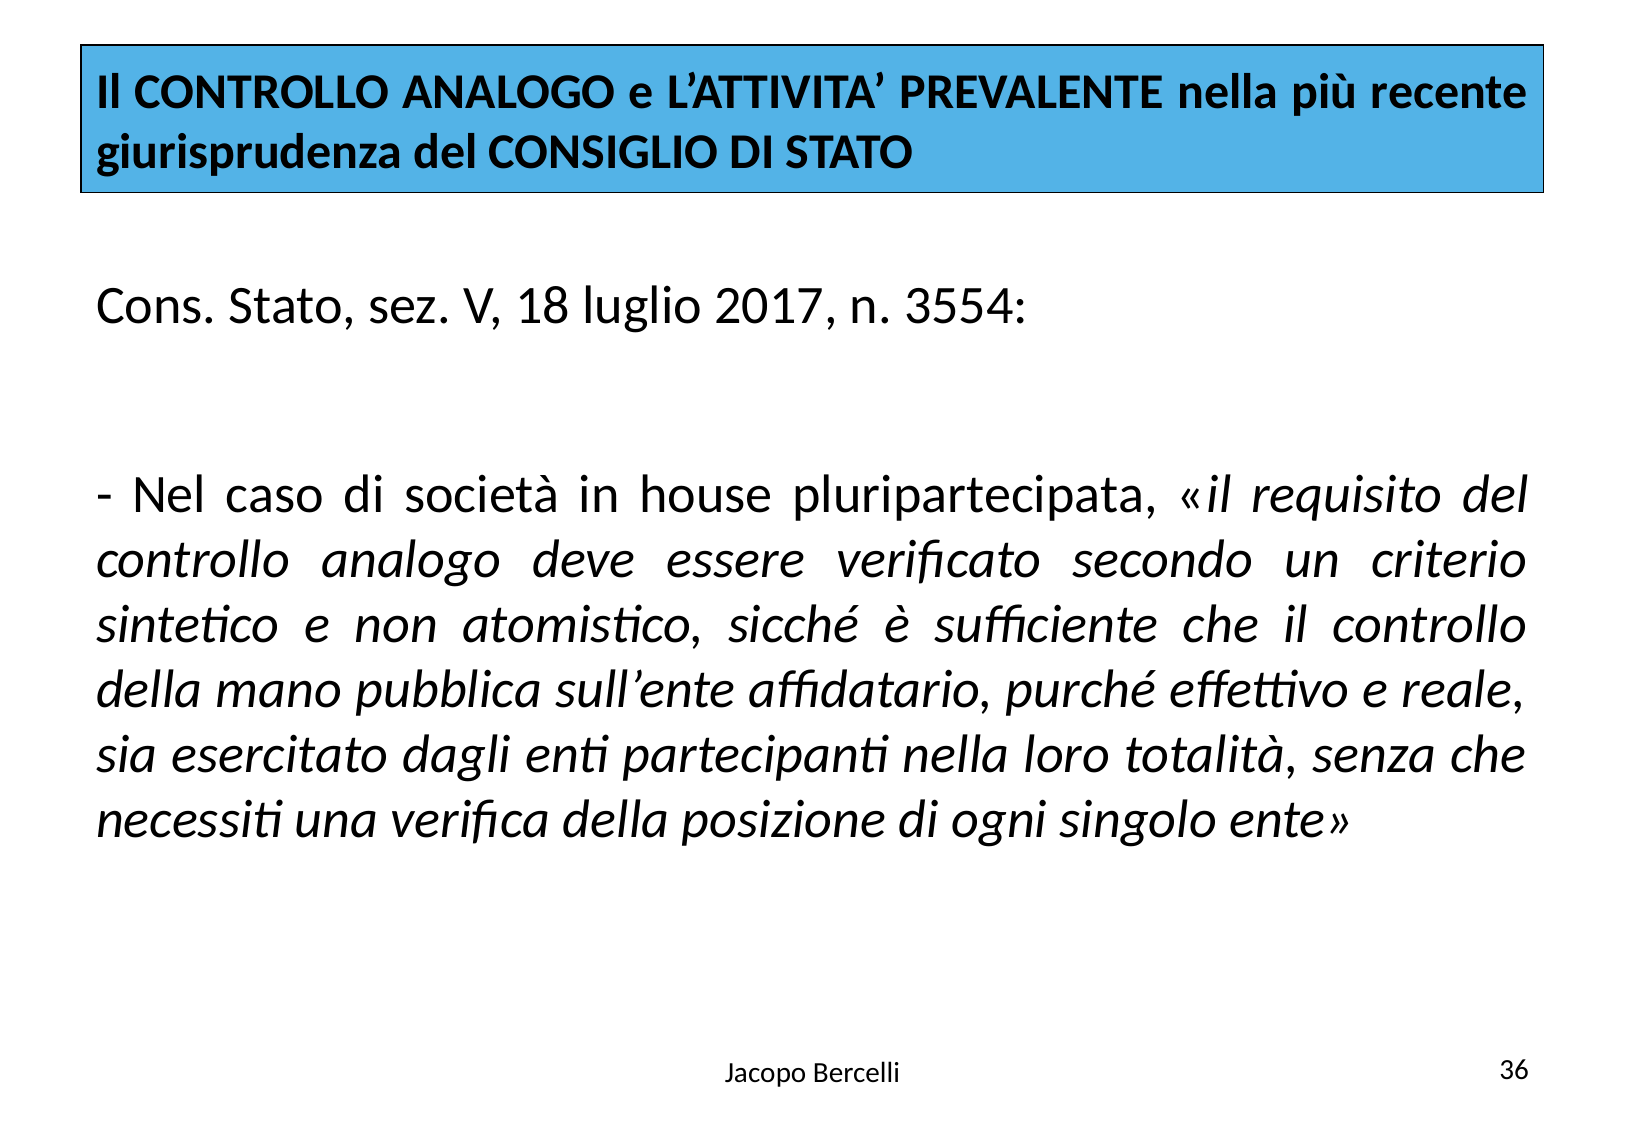

# Il CONTROLLO ANALOGO e L’ATTIVITA’ PREVALENTE nella più recente giurisprudenza del CONSIGLIO DI STATO
Cons. Stato, sez. V, 18 luglio 2017, n. 3554:
- Nel caso di società in house pluripartecipata, «il requisito del controllo analogo deve essere verificato secondo un criterio sintetico e non atomistico, sicché è sufficiente che il controllo della mano pubblica sull’ente affidatario, purché effettivo e reale, sia esercitato dagli enti partecipanti nella loro totalità, senza che necessiti una verifica della posizione di ogni singolo ente»
Jacopo Bercelli